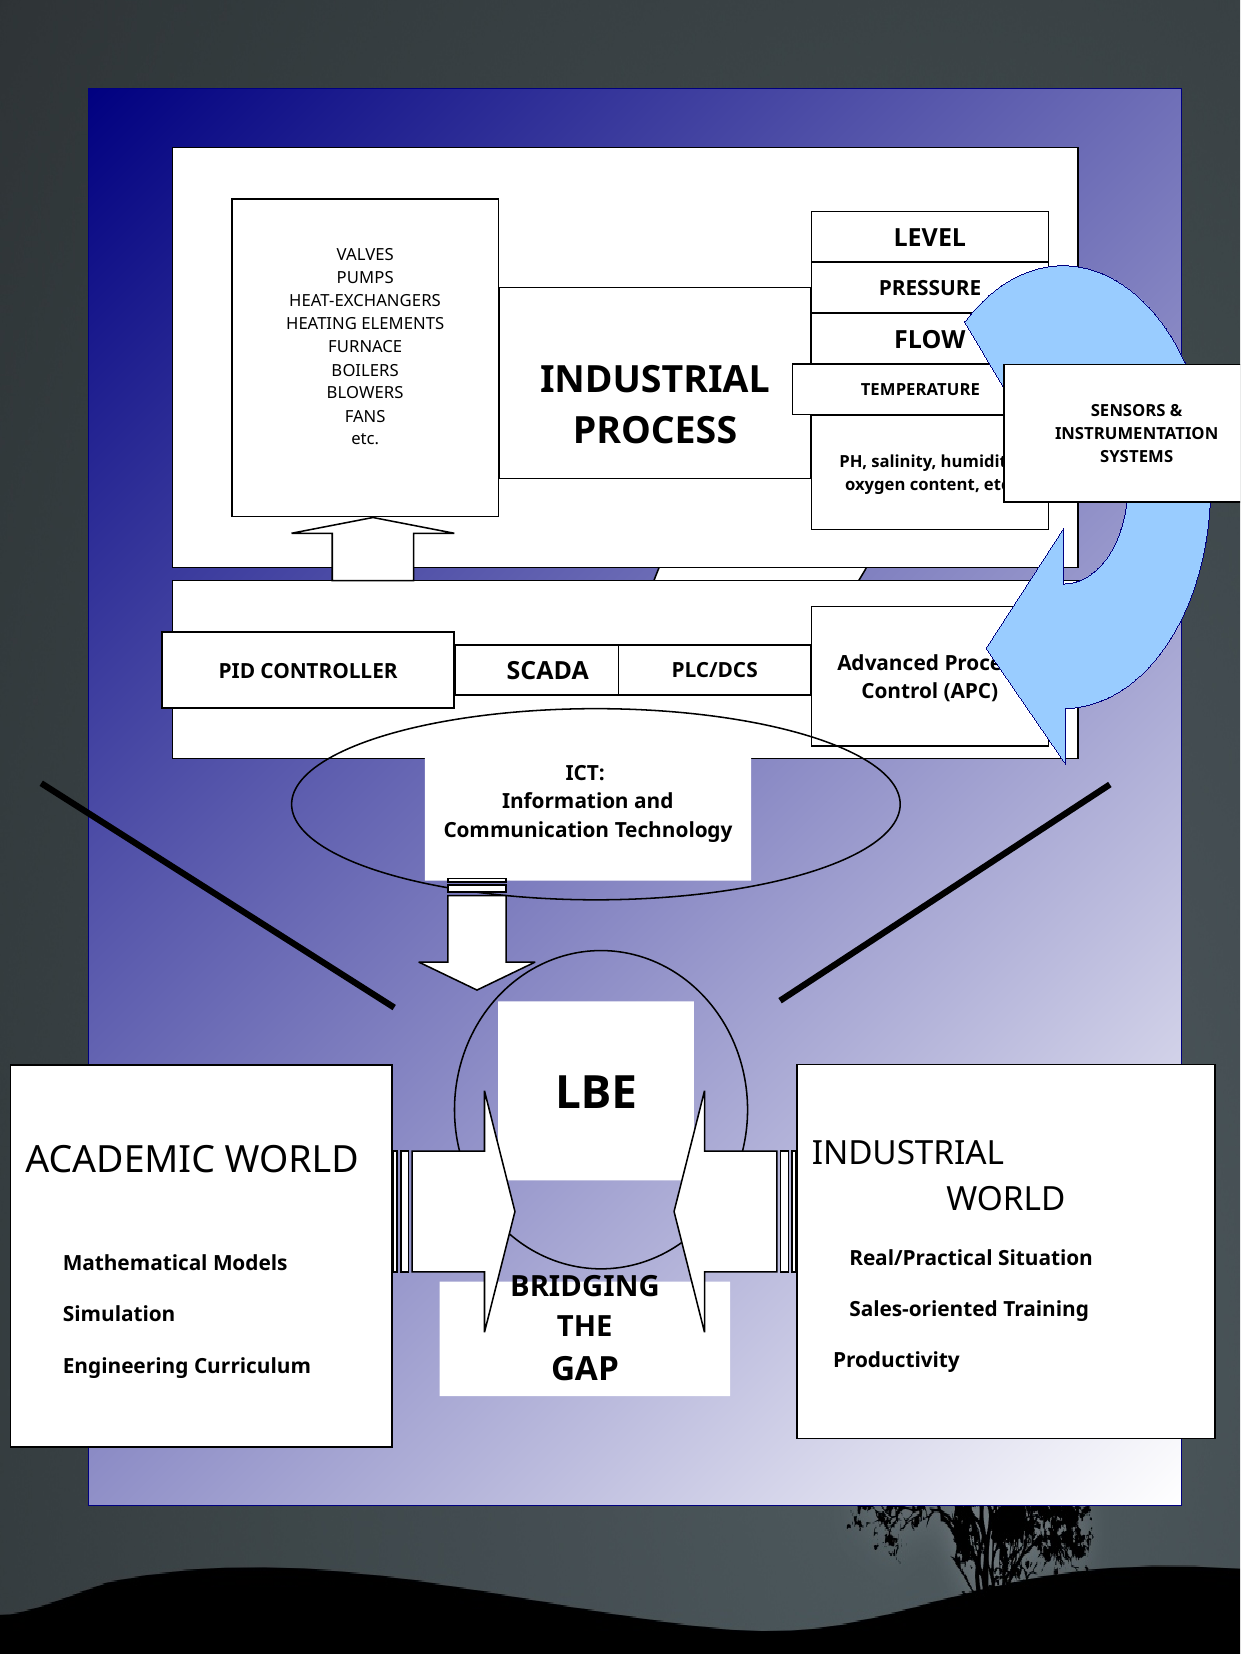

GENERALIZED PROCESS PLANT MODEL
VALVES
PUMPS
HEAT-EXCHANGERS
HEATING ELEMENTS
FURNACE
BOILERS
BLOWERS
FANS
etc.
LEVEL
PRESSURE
INDUSTRIAL
PROCESS
FLOW
TEMPERATURE
PH, salinity, humidity, oxygen content, etc.
PROCESS CONTROL SYSTEMS
Advanced Process Control (APC)
PID CONTROLLER
SCADA
PLC/DCS
ICT:
Information and Communication Technology
LBE
INDUSTRIAL
WORLD
Real/Practical Situation
Sales-oriented Training
	Productivity
ACADEMIC WORLD
Mathematical Models
Simulation
Engineering Curriculum
BRIDGING
THE
GAP
SENSORS & INSTRUMENTATION SYSTEMS